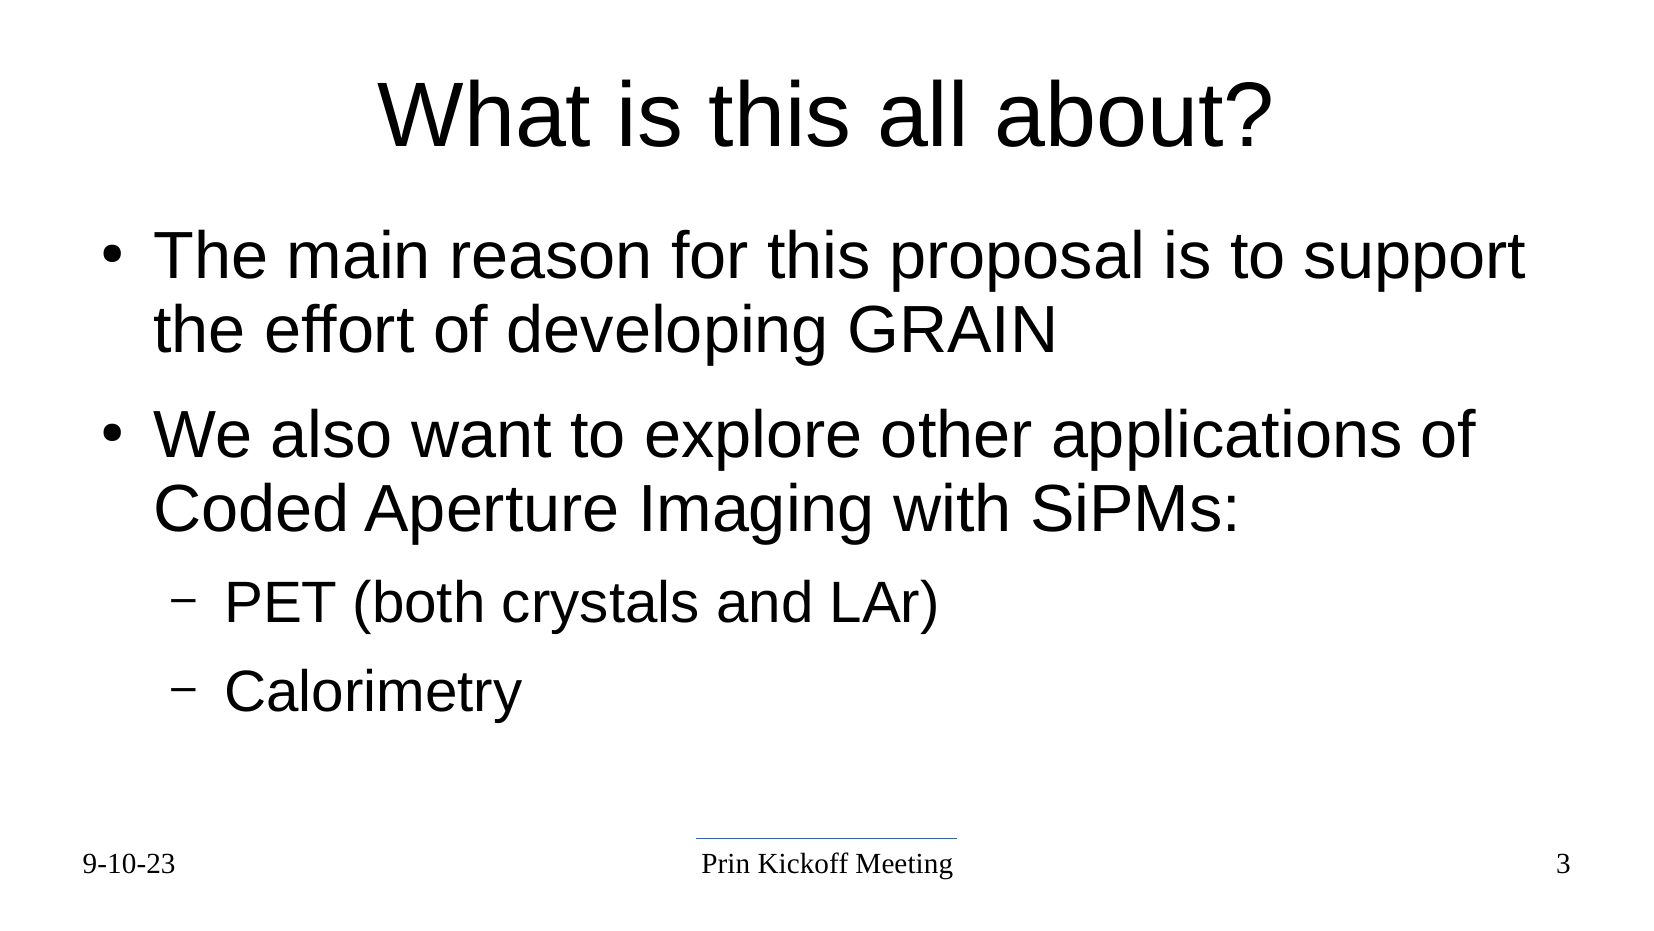

# What is this all about?
The main reason for this proposal is to support the effort of developing GRAIN
We also want to explore other applications of Coded Aperture Imaging with SiPMs:
PET (both crystals and LAr)
Calorimetry
9-10-23
Prin Kickoff Meeting
3